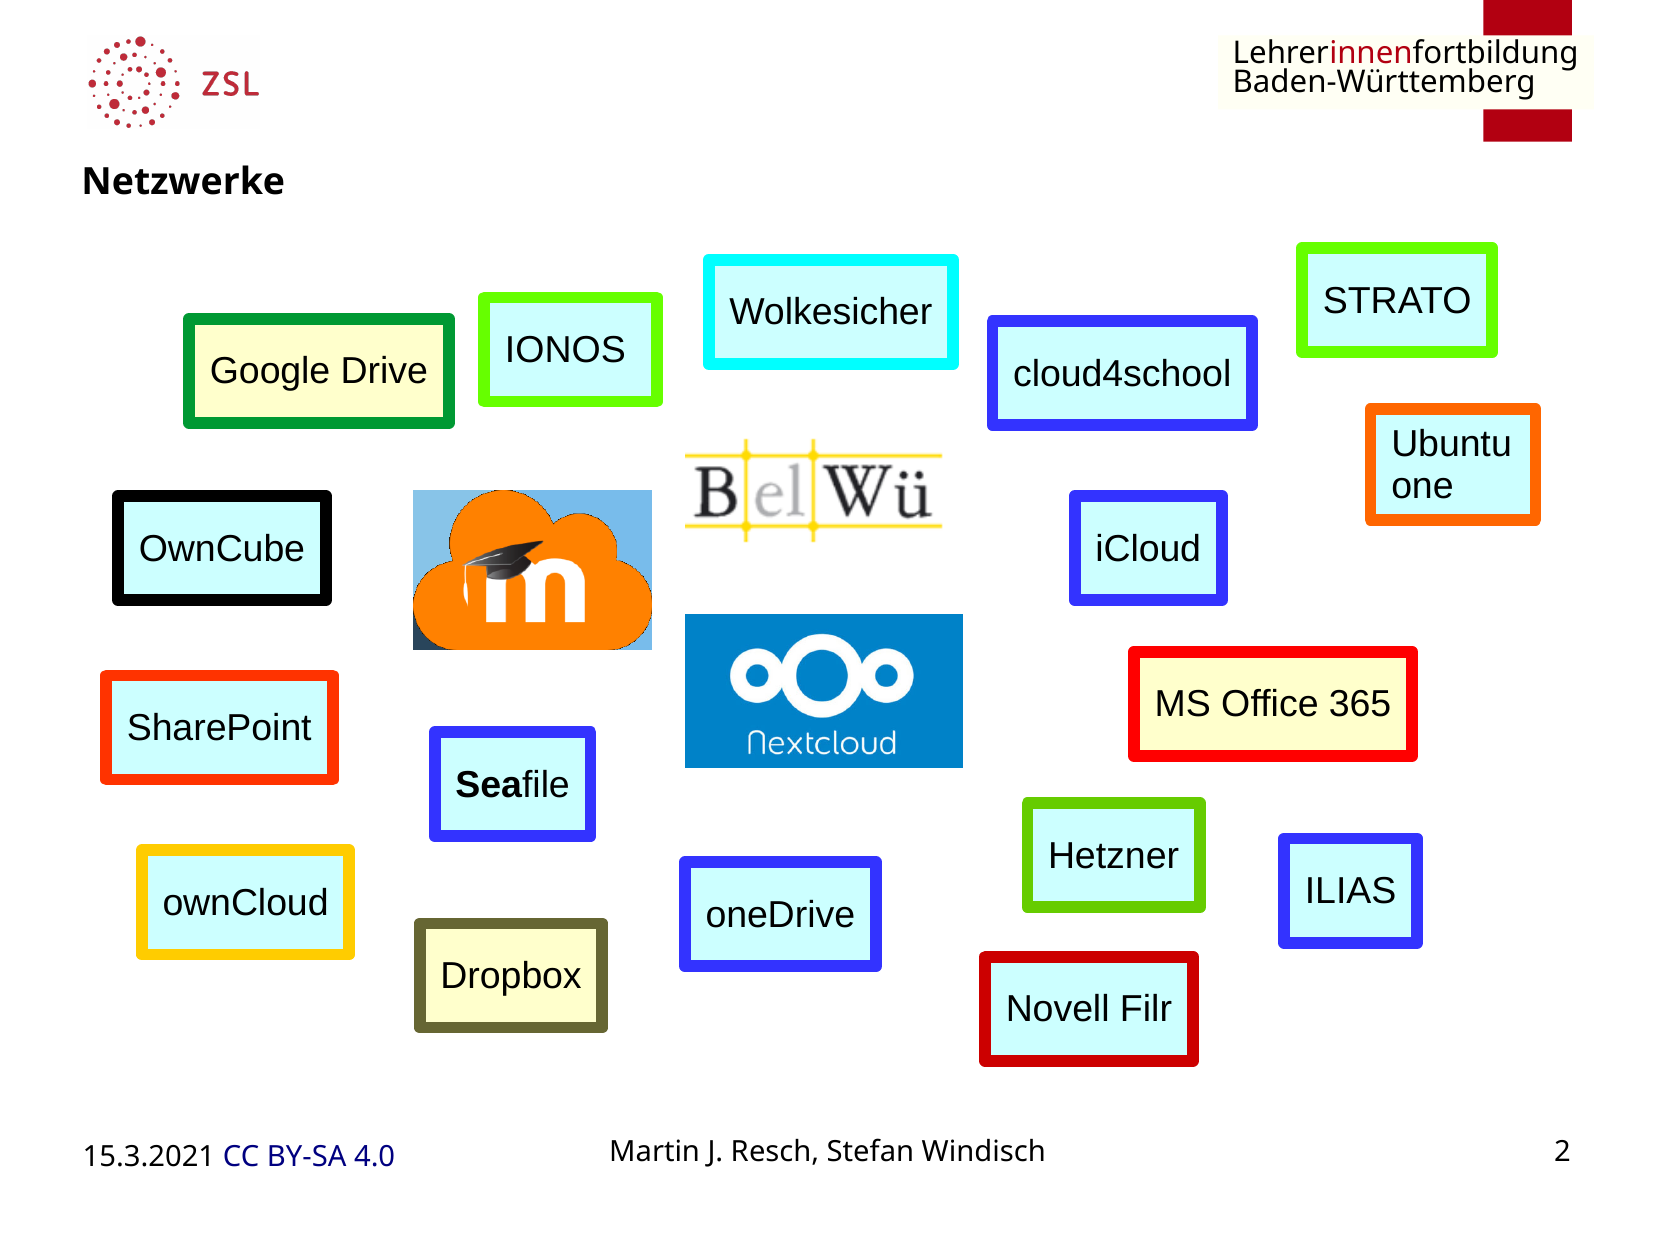

STRATO
Wolkesicher
IONOS
Google Drive
cloud4school
Ubuntu
one
OwnCube
iCloud
MS Office 365
SharePoint
Seafile
Hetzner
ILIAS
ownCloud
oneDrive
Dropbox
Novell Filr
2